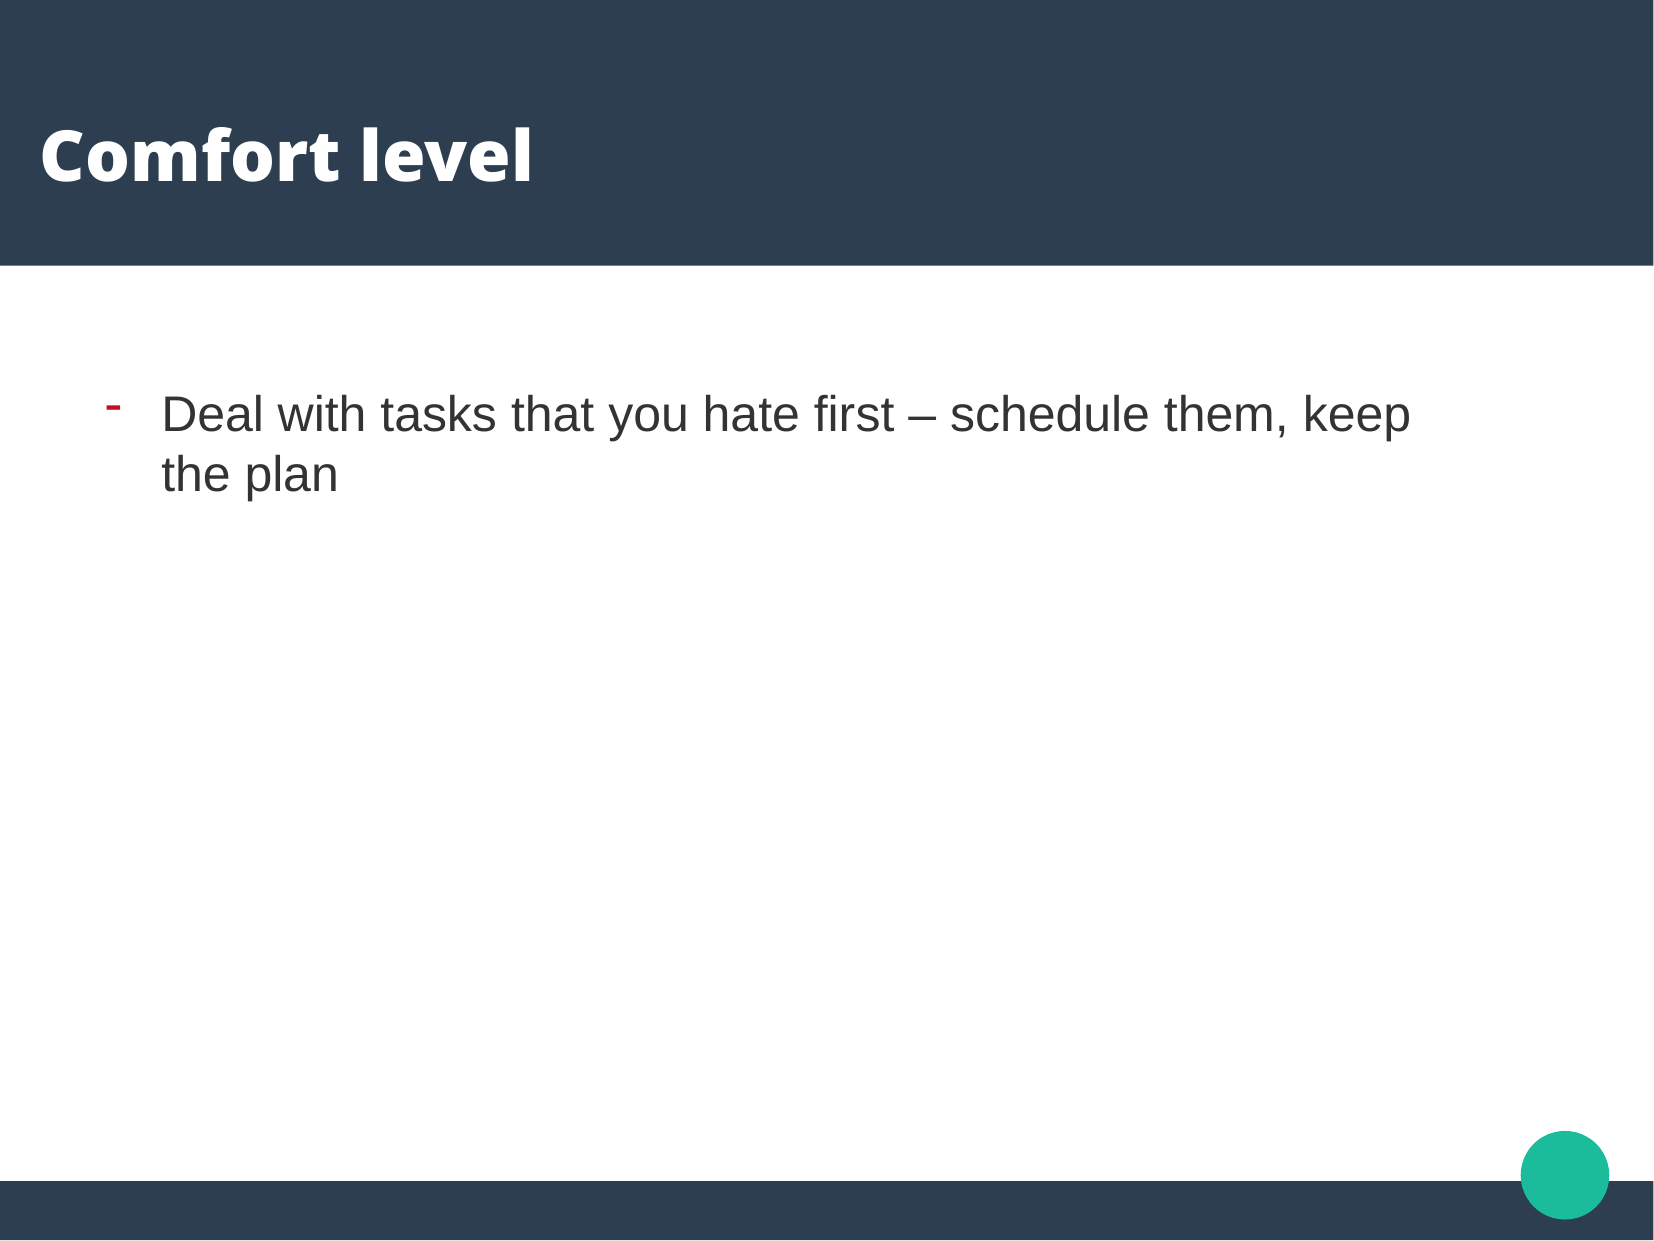

# Comfort level
Deal with tasks that you hate first – schedule them, keep the plan